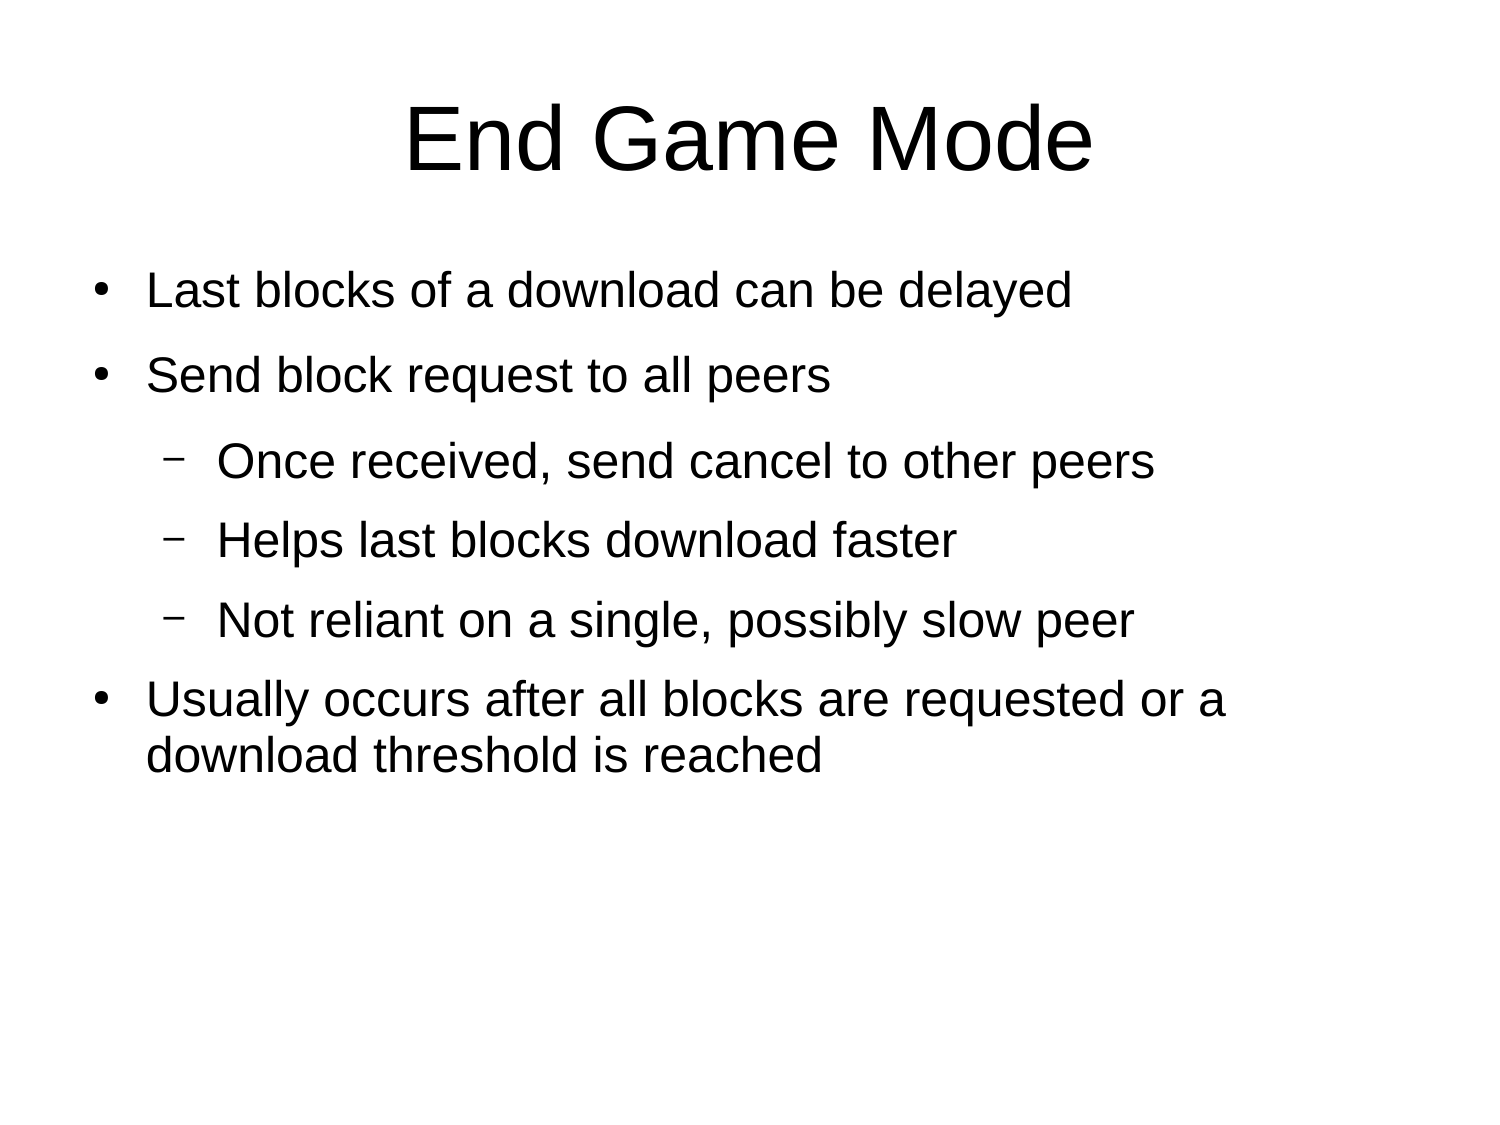

# End Game Mode
Last blocks of a download can be delayed
Send block request to all peers
Once received, send cancel to other peers
Helps last blocks download faster
Not reliant on a single, possibly slow peer
Usually occurs after all blocks are requested or a download threshold is reached